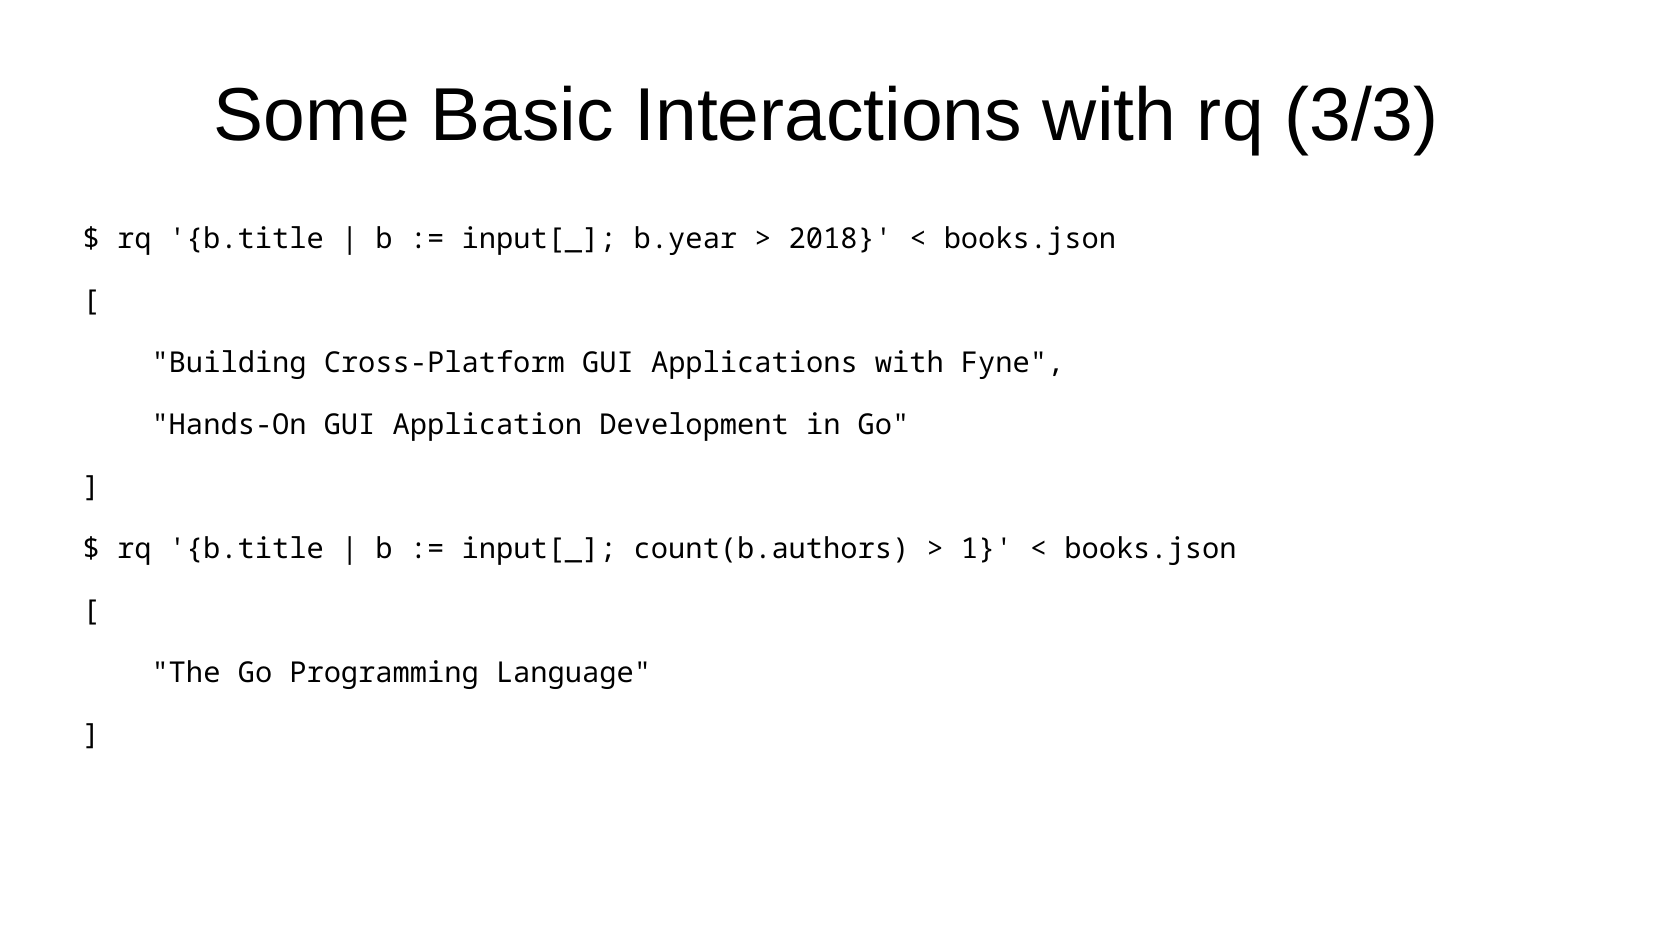

# Some Basic Interactions with rq (3/3)
$ rq '{b.title | b := input[_]; b.year > 2018}' < books.json
[
 "Building Cross-Platform GUI Applications with Fyne",
 "Hands-On GUI Application Development in Go"
]
$ rq '{b.title | b := input[_]; count(b.authors) > 1}' < books.json
[
 "The Go Programming Language"
]